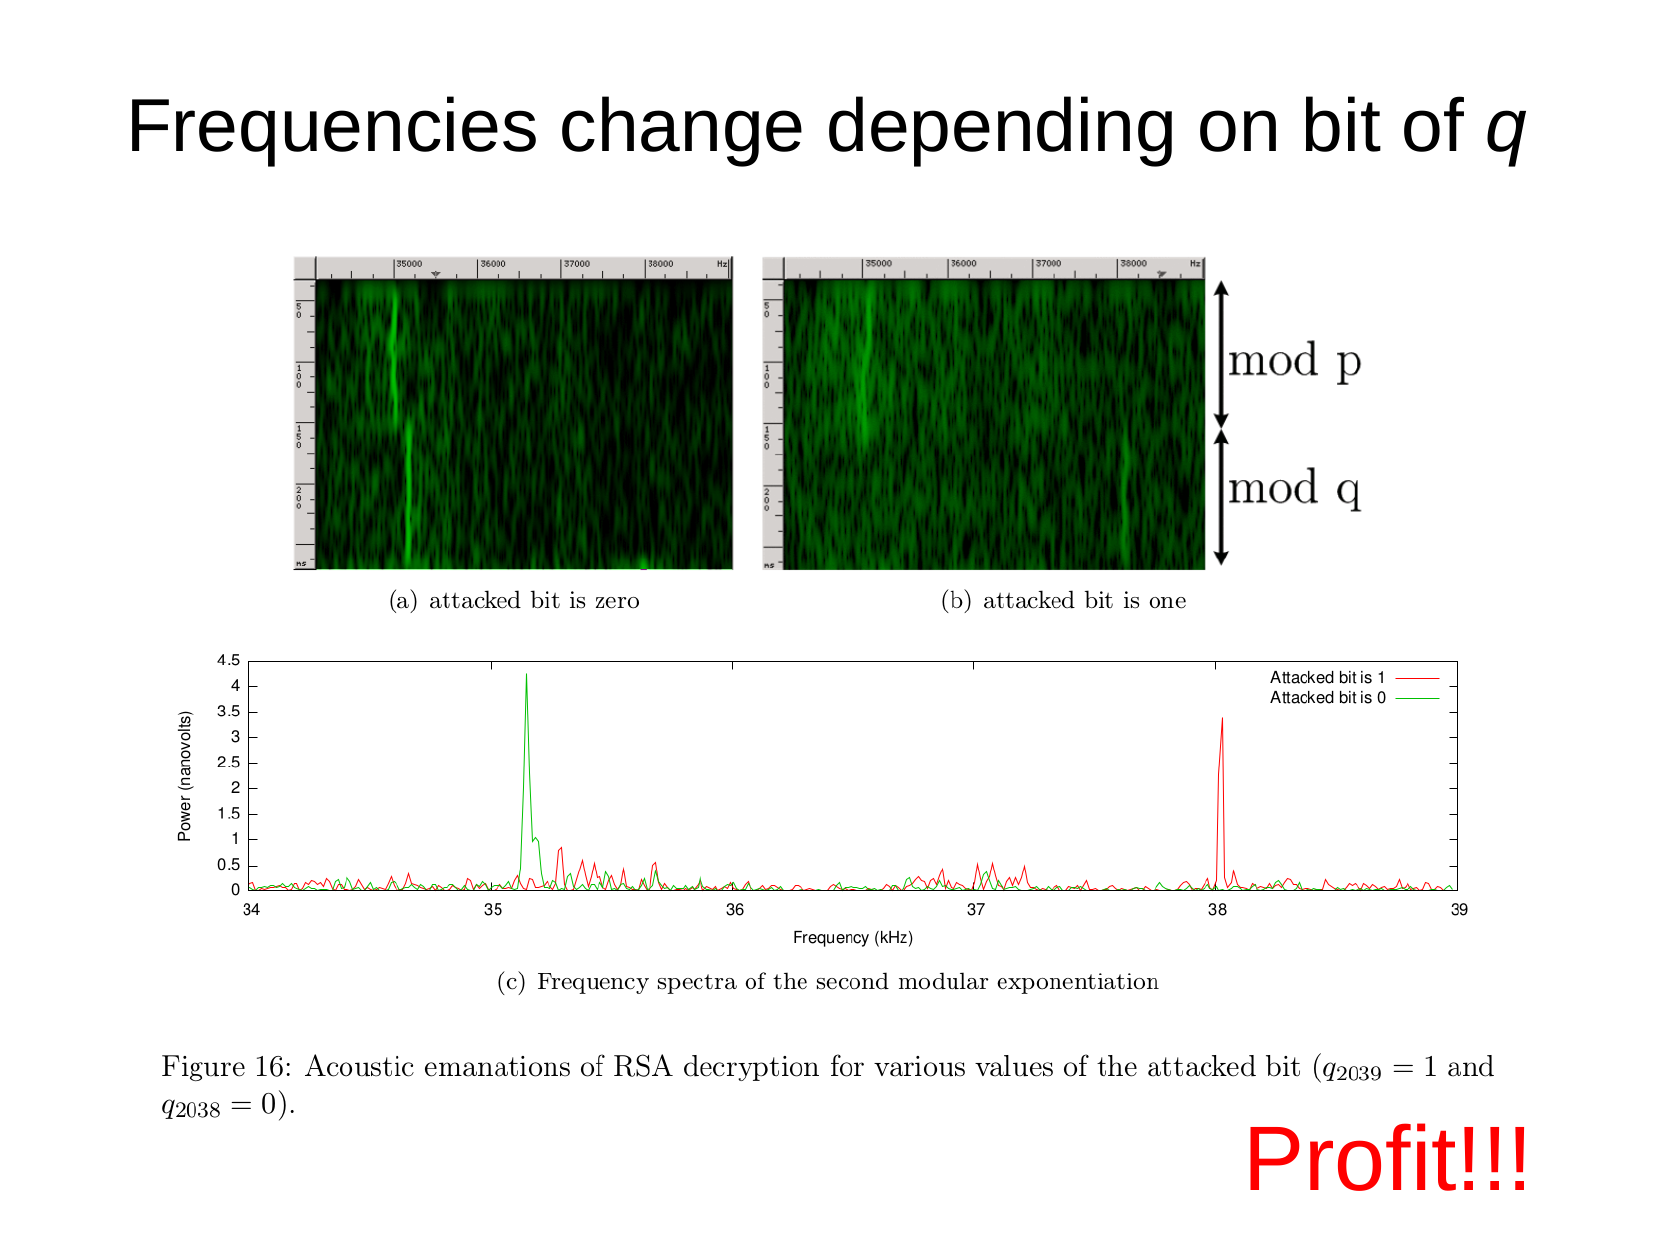

# Frequencies change depending on bit of q
Profit!!!